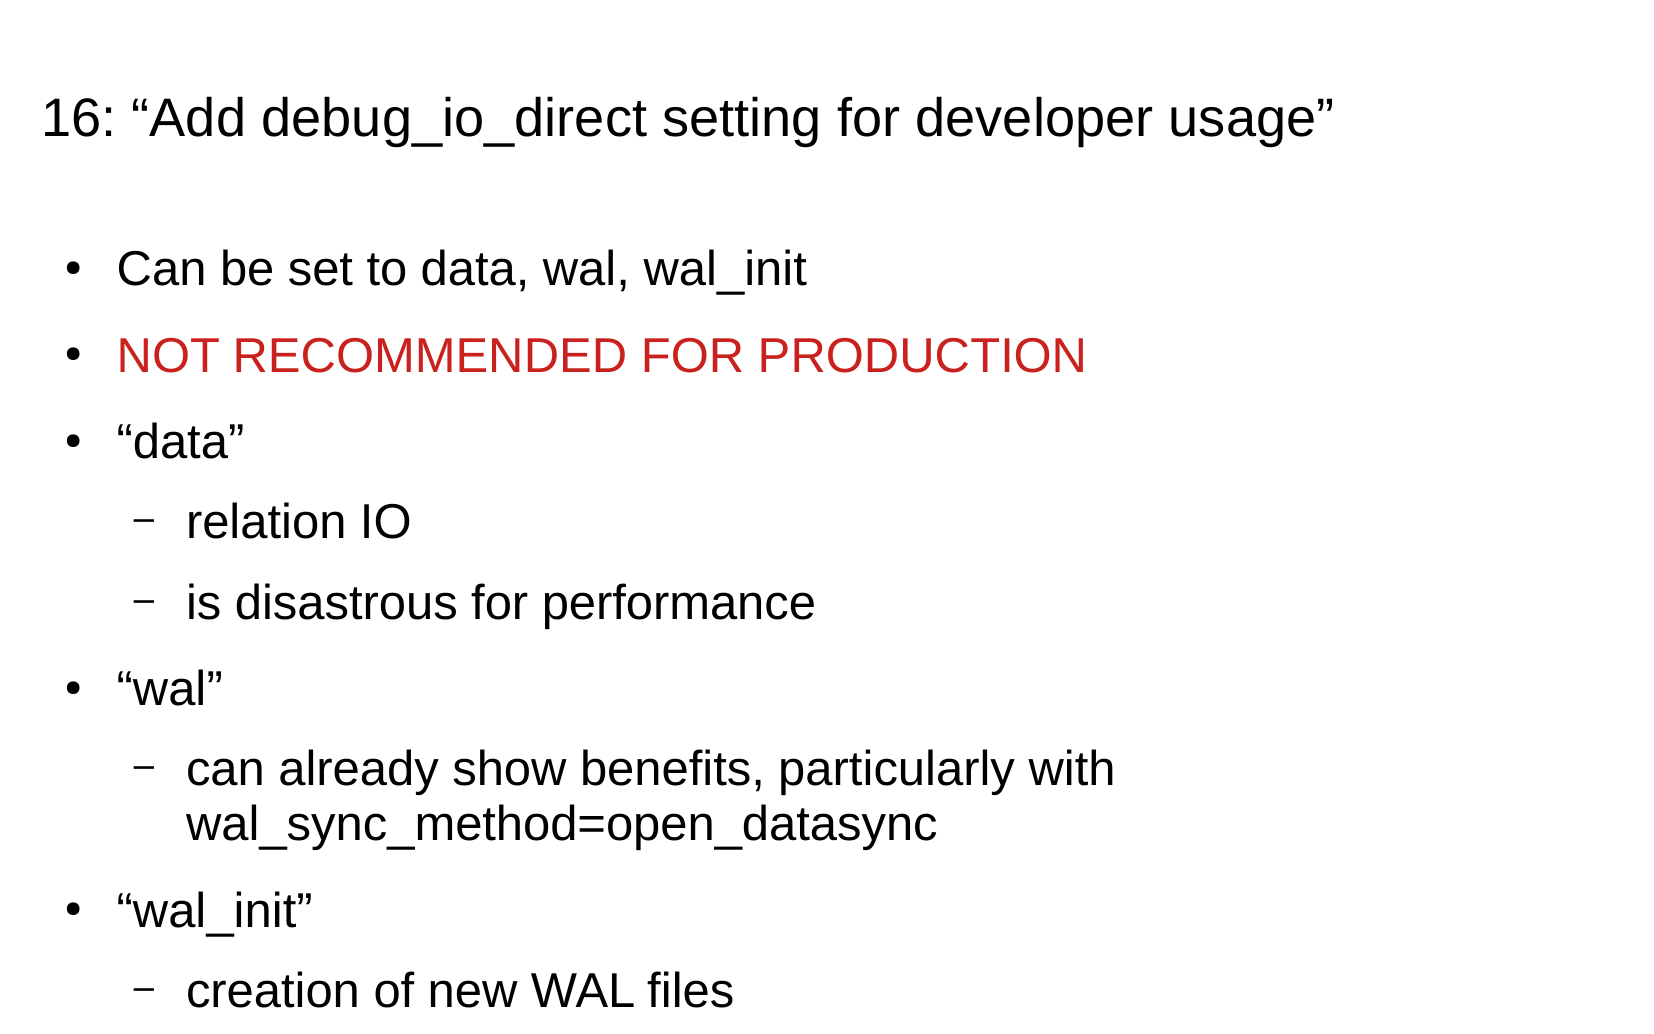

# 16: “Add debug_io_direct setting for developer usage”
Can be set to data, wal, wal_init
NOT RECOMMENDED FOR PRODUCTION
“data”
relation IO
is disastrous for performance
“wal”
can already show benefits, particularly with wal_sync_method=open_datasync
“wal_init”
creation of new WAL files